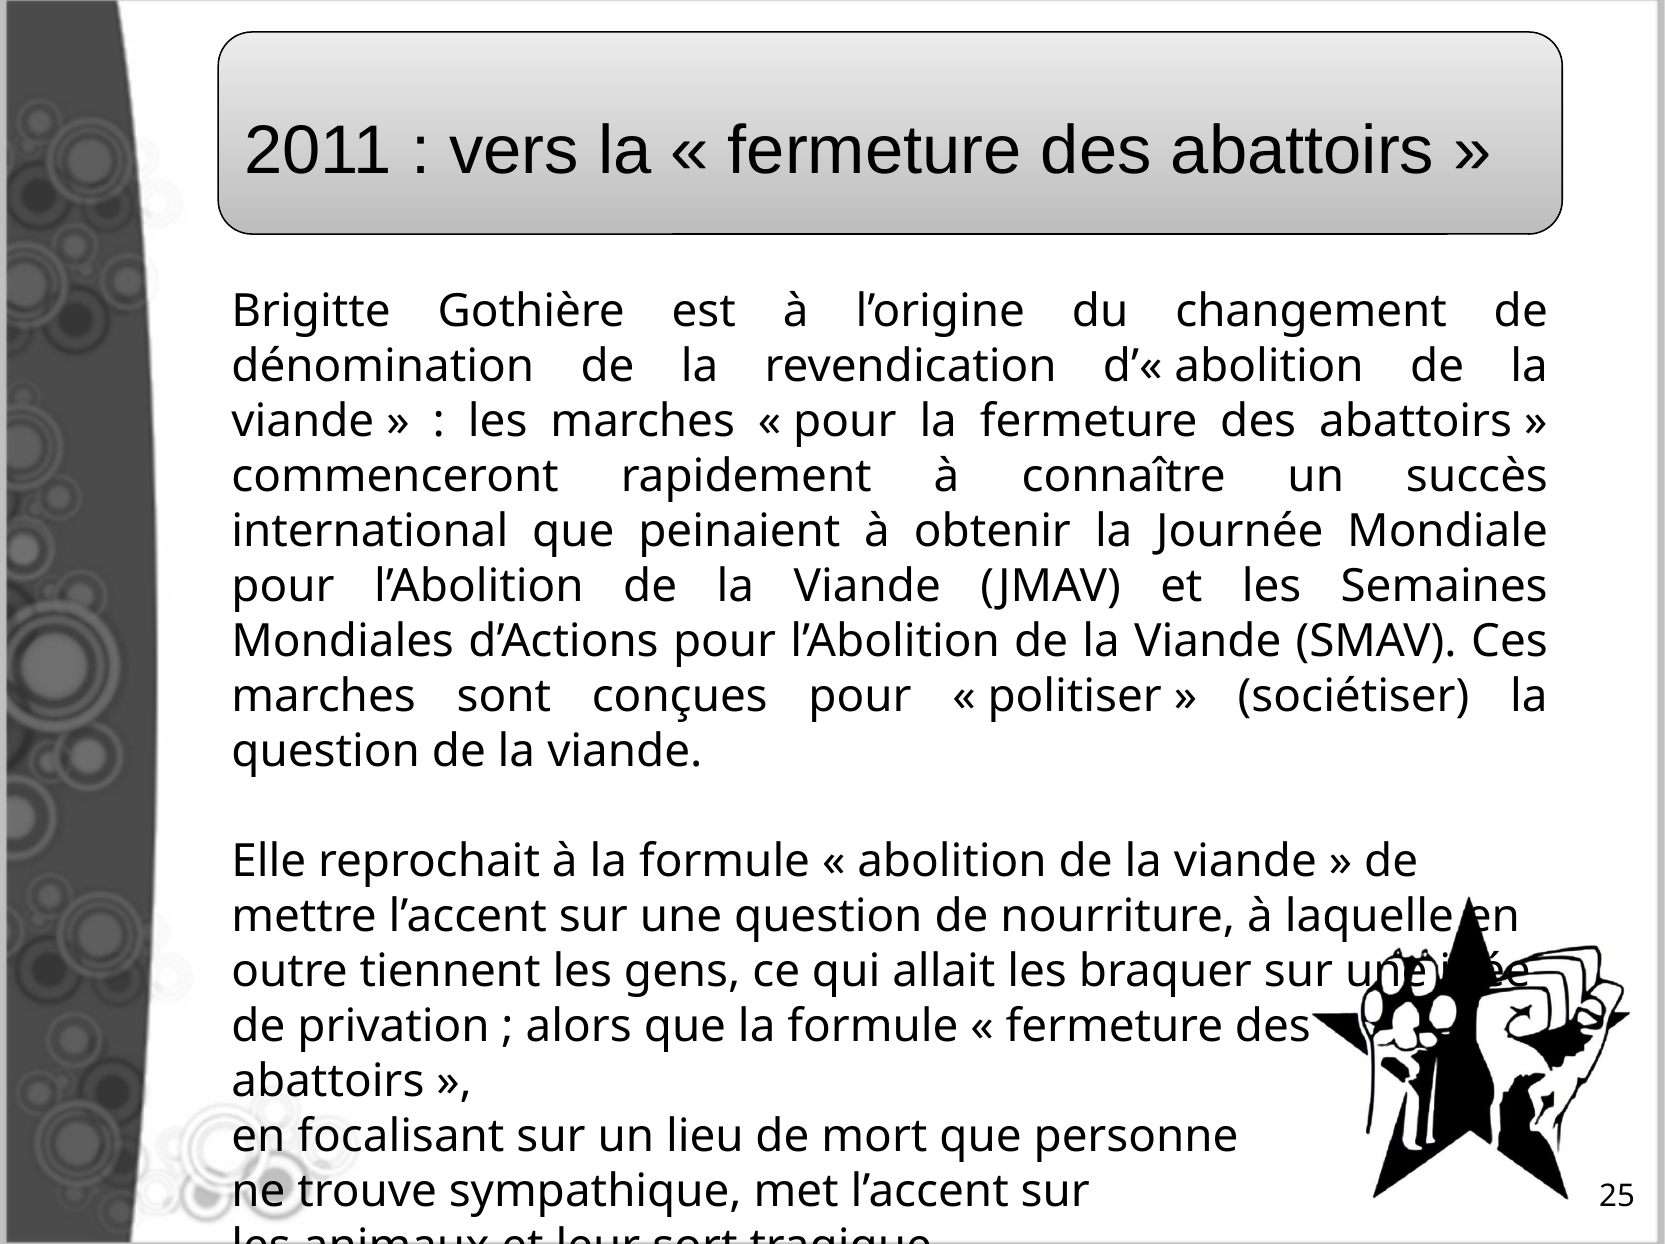

2011 : vers la « fermeture des abattoirs »
Brigitte Gothière est à l’origine du changement de dénomination de la revendication d’« abolition de la viande » : les marches « pour la fermeture des abattoirs » commenceront rapidement à connaître un succès international que peinaient à obtenir la Journée Mondiale pour l’Abolition de la Viande (JMAV) et les Semaines Mondiales d’Actions pour l’Abolition de la Viande (SMAV). Ces marches sont conçues pour « politiser » (sociétiser) la question de la viande.
Elle reprochait à la formule « abolition de la viande » de mettre l’accent sur une question de nourriture, à laquelle en outre tiennent les gens, ce qui allait les braquer sur une idée de privation ; alors que la formule « fermeture des abattoirs »,
en focalisant sur un lieu de mort que personne
ne trouve sympathique, met l’accent sur
les animaux et leur sort tragique.